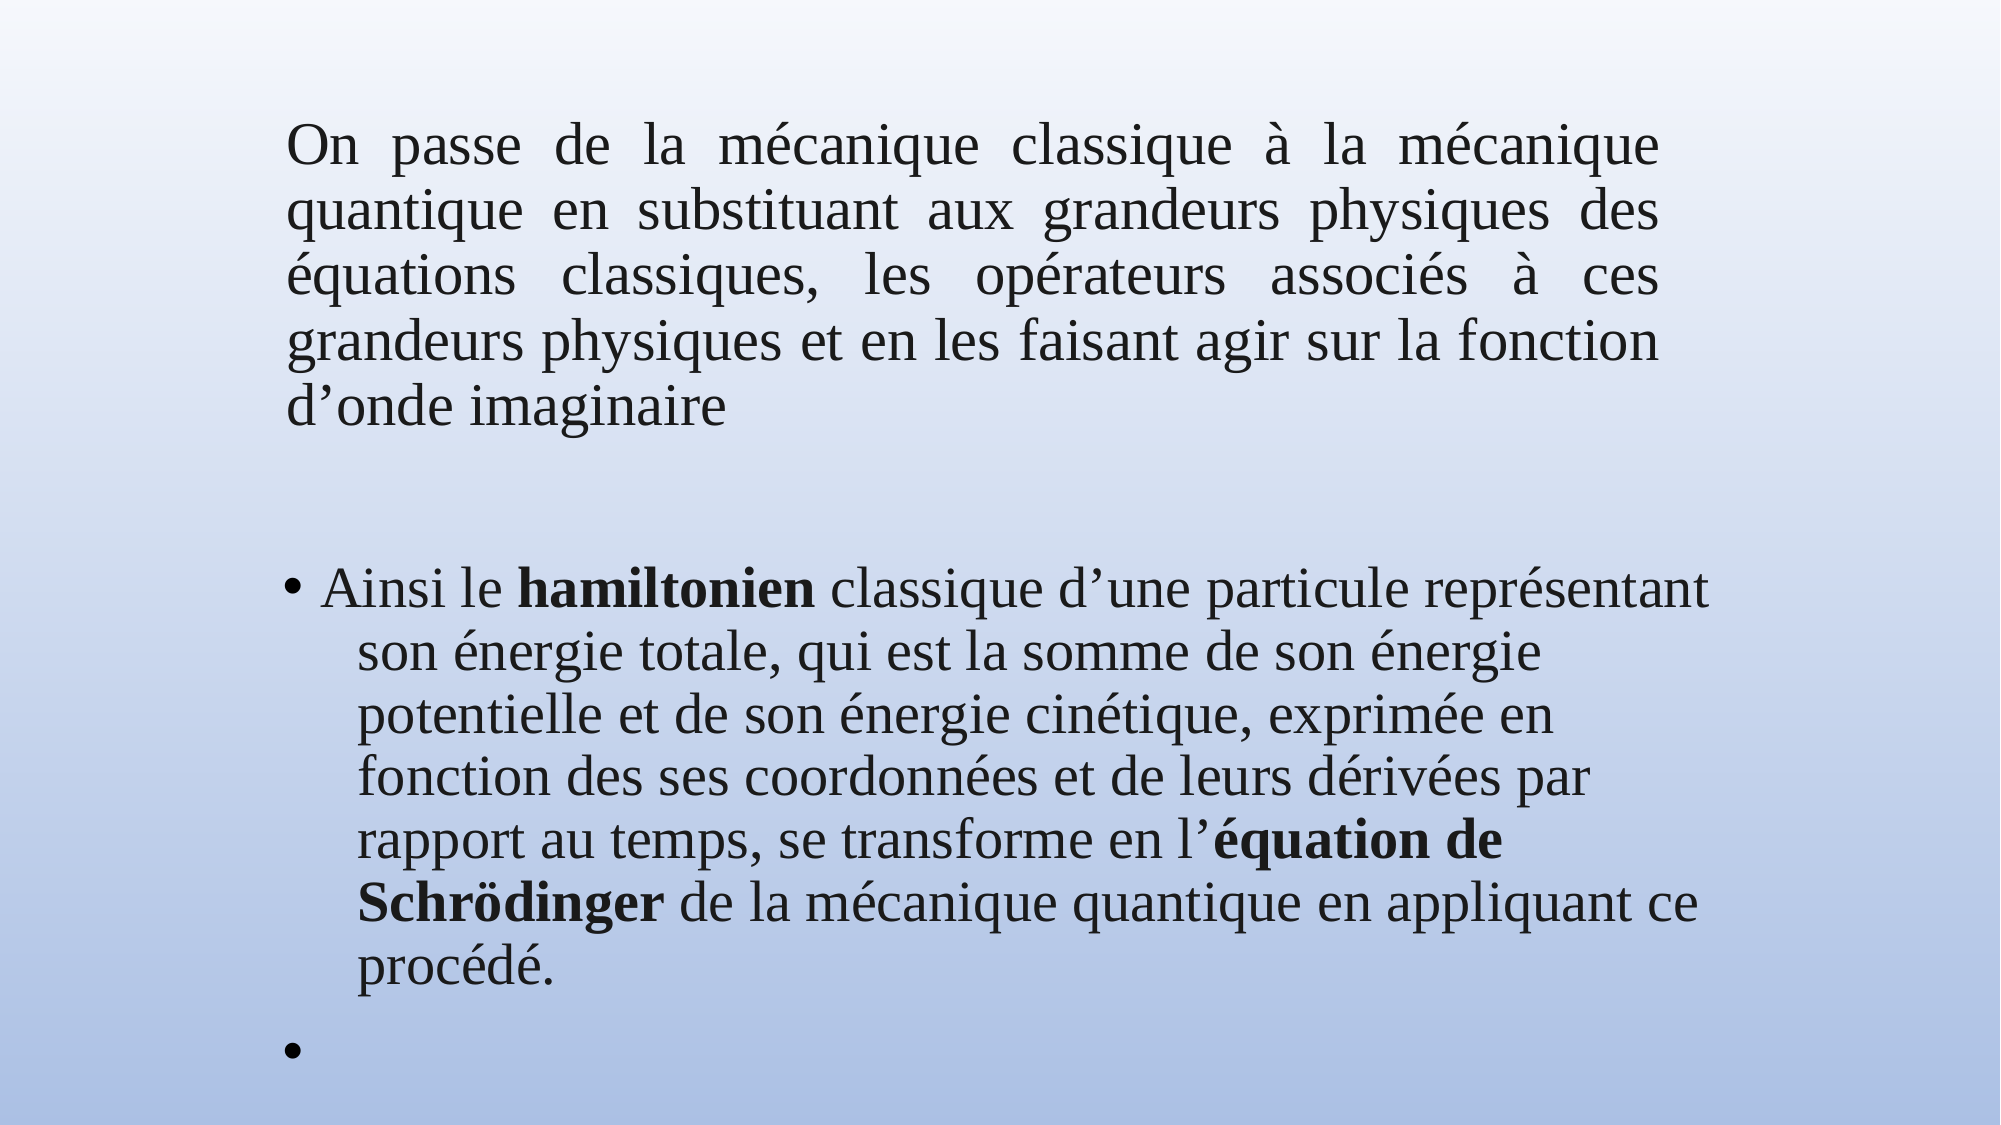

# On passe de la mécanique classique à la mécanique quantique en substituant aux grandeurs physiques des équations classiques, les opérateurs associés à ces grandeurs physiques et en les faisant agir sur la fonction d’onde imaginaire
Ainsi le hamiltonien classique d’une particule représentant son énergie totale, qui est la somme de son énergie potentielle et de son énergie cinétique, exprimée en fonction des ses coordonnées et de leurs dérivées par rapport au temps, se transforme en l’équation de Schrödinger de la mécanique quantique en appliquant ce procédé.